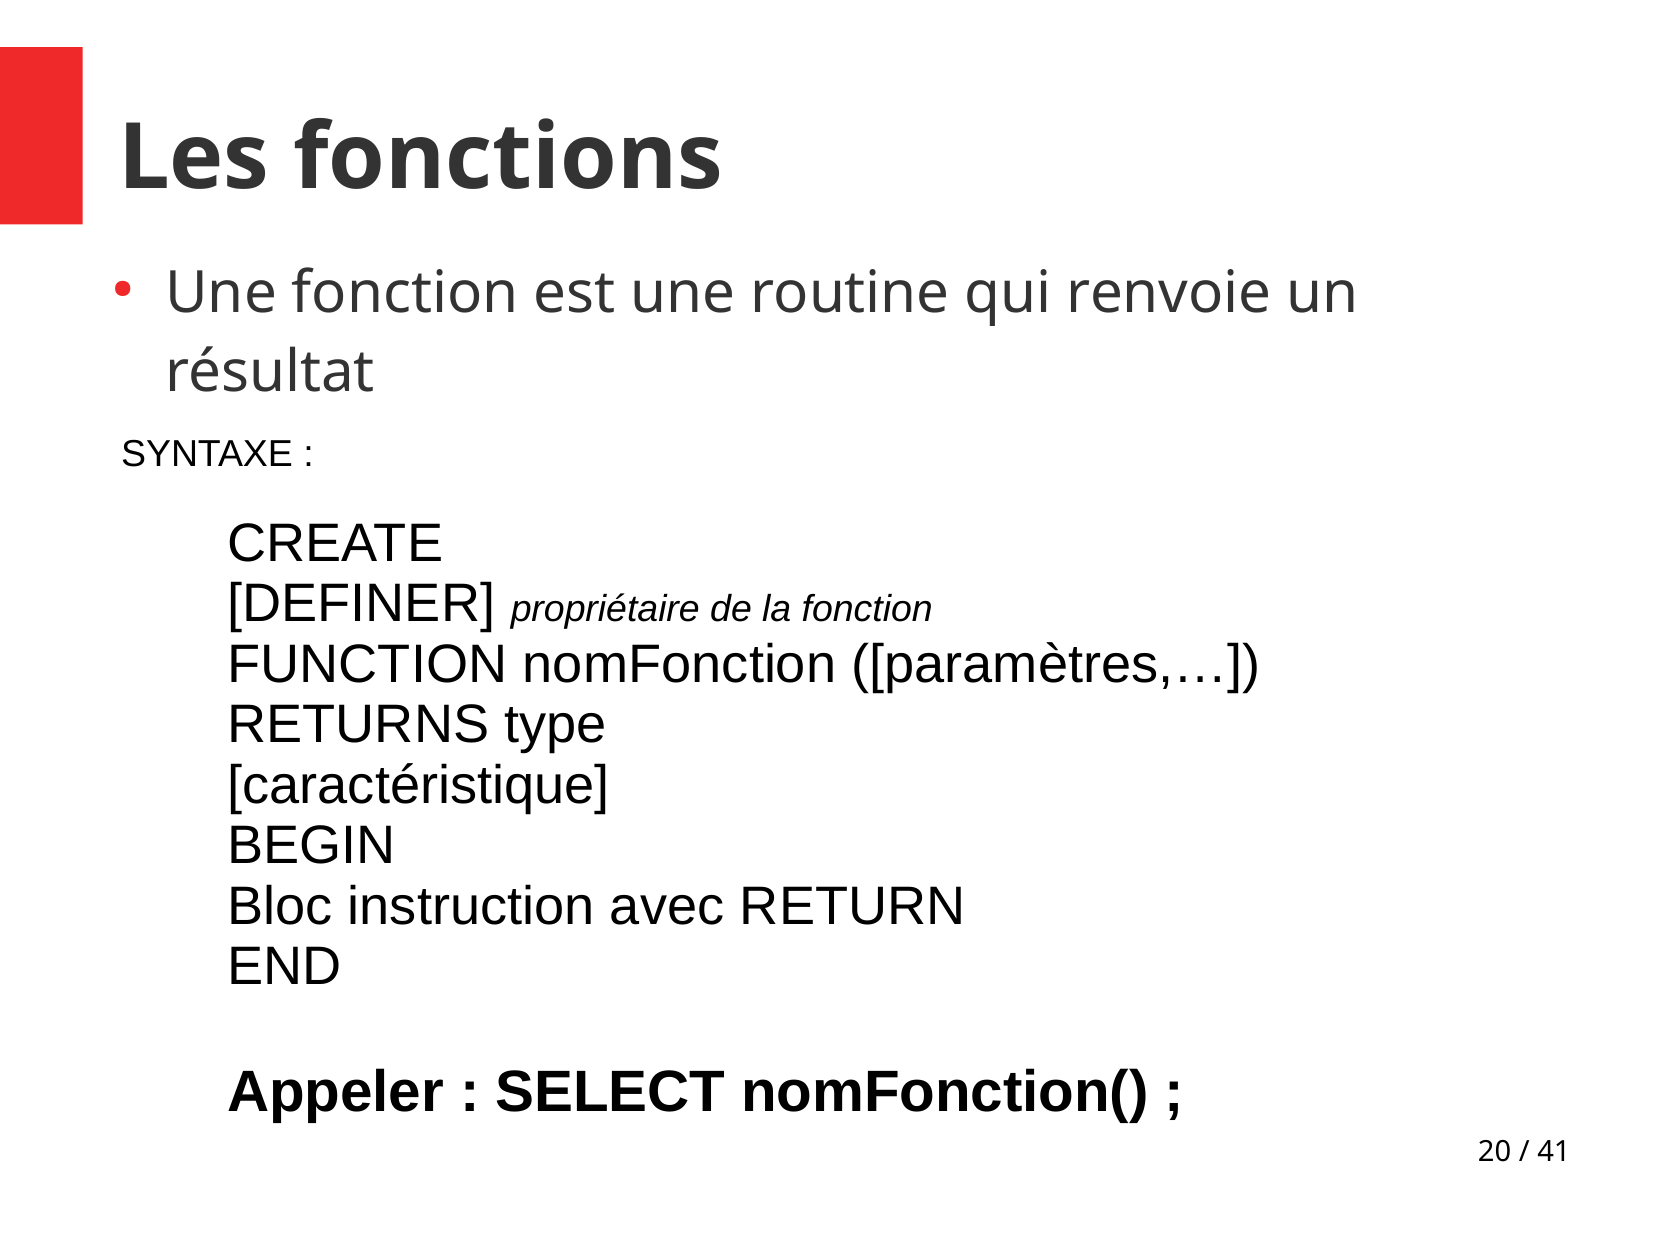

# Les fonctions
Une fonction est une routine qui renvoie un résultat
SYNTAXE :
CREATE
[DEFINER] propriétaire de la fonction
FUNCTION nomFonction ([paramètres,…])
RETURNS type
[caractéristique]
BEGIN
Bloc instruction avec RETURN
END
Appeler : SELECT nomFonction() ;
20